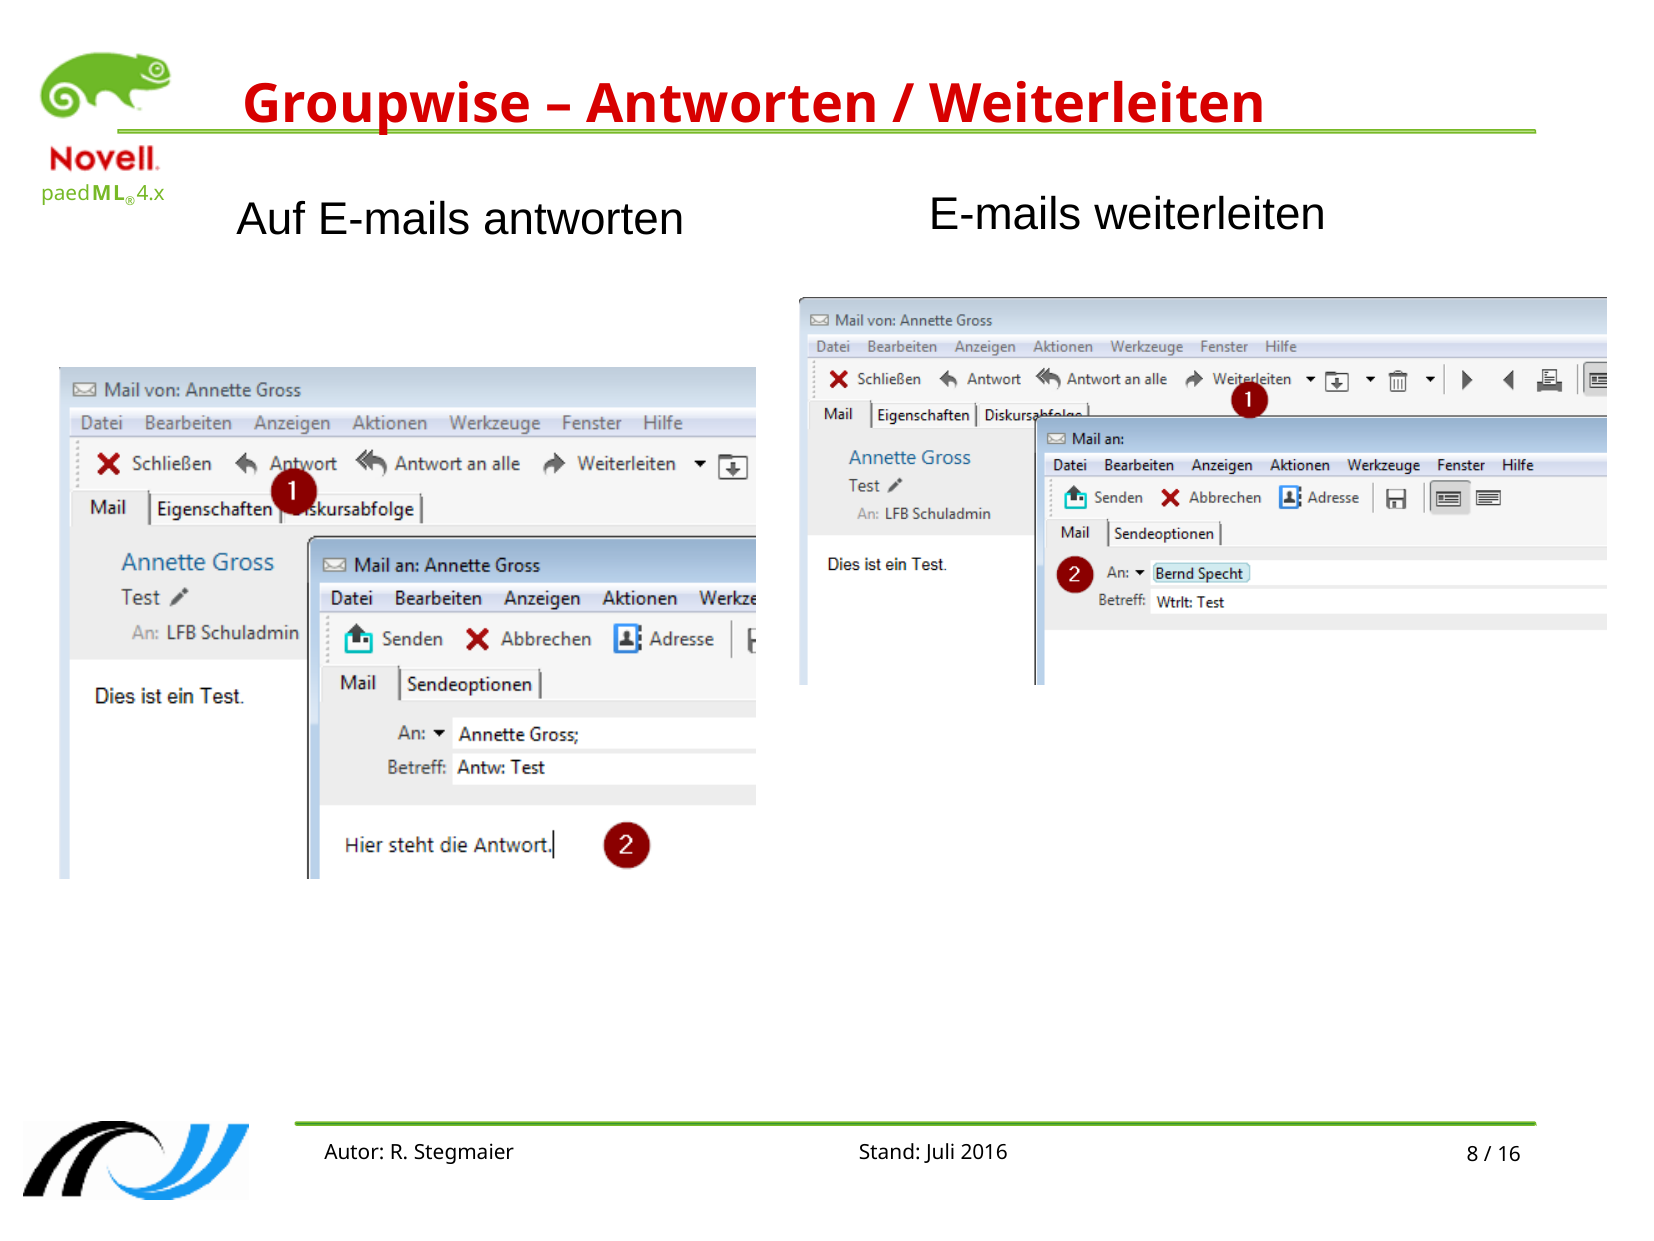

# Groupwise – Antworten / Weiterleiten
E-mails weiterleiten
Auf E-mails antworten
Autor: R. Stegmaier
Juli 2016
8